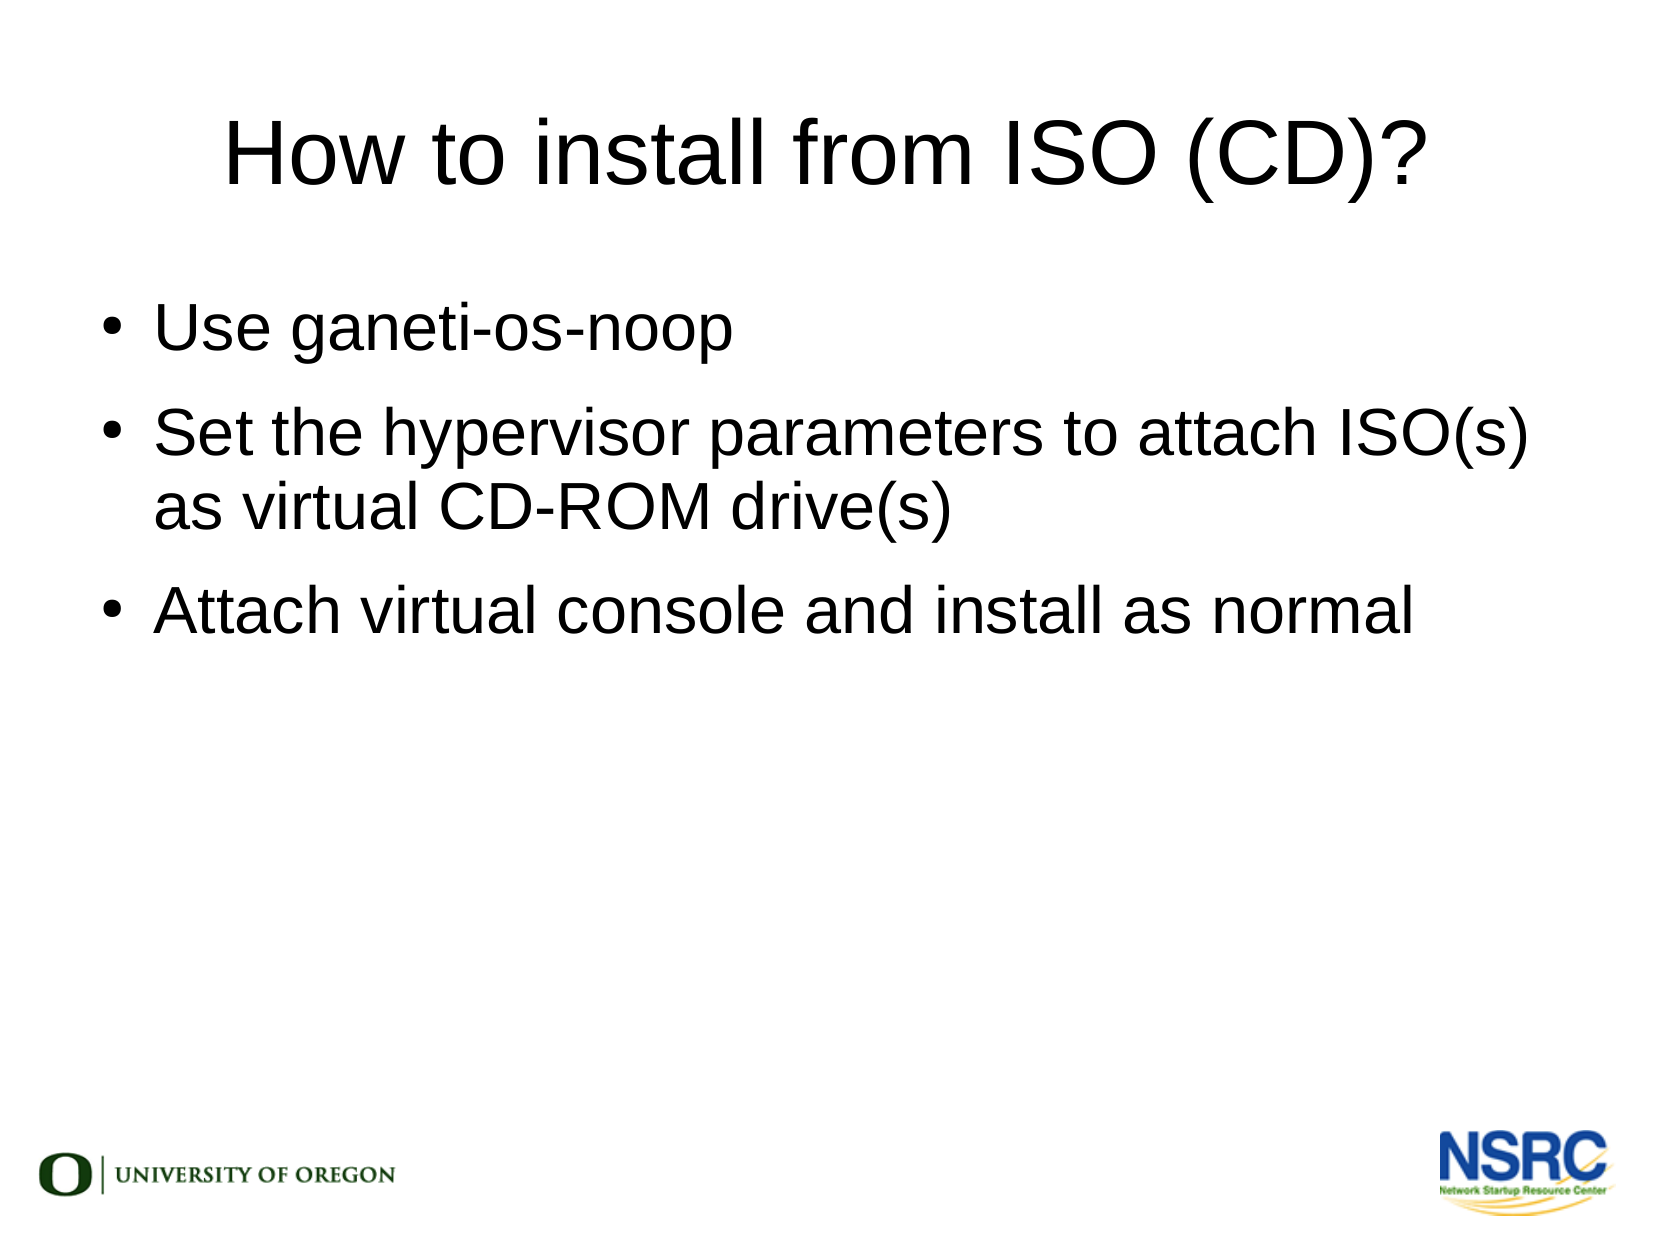

# How to install from ISO (CD)?
Use ganeti-os-noop
Set the hypervisor parameters to attach ISO(s) as virtual CD-ROM drive(s)
Attach virtual console and install as normal